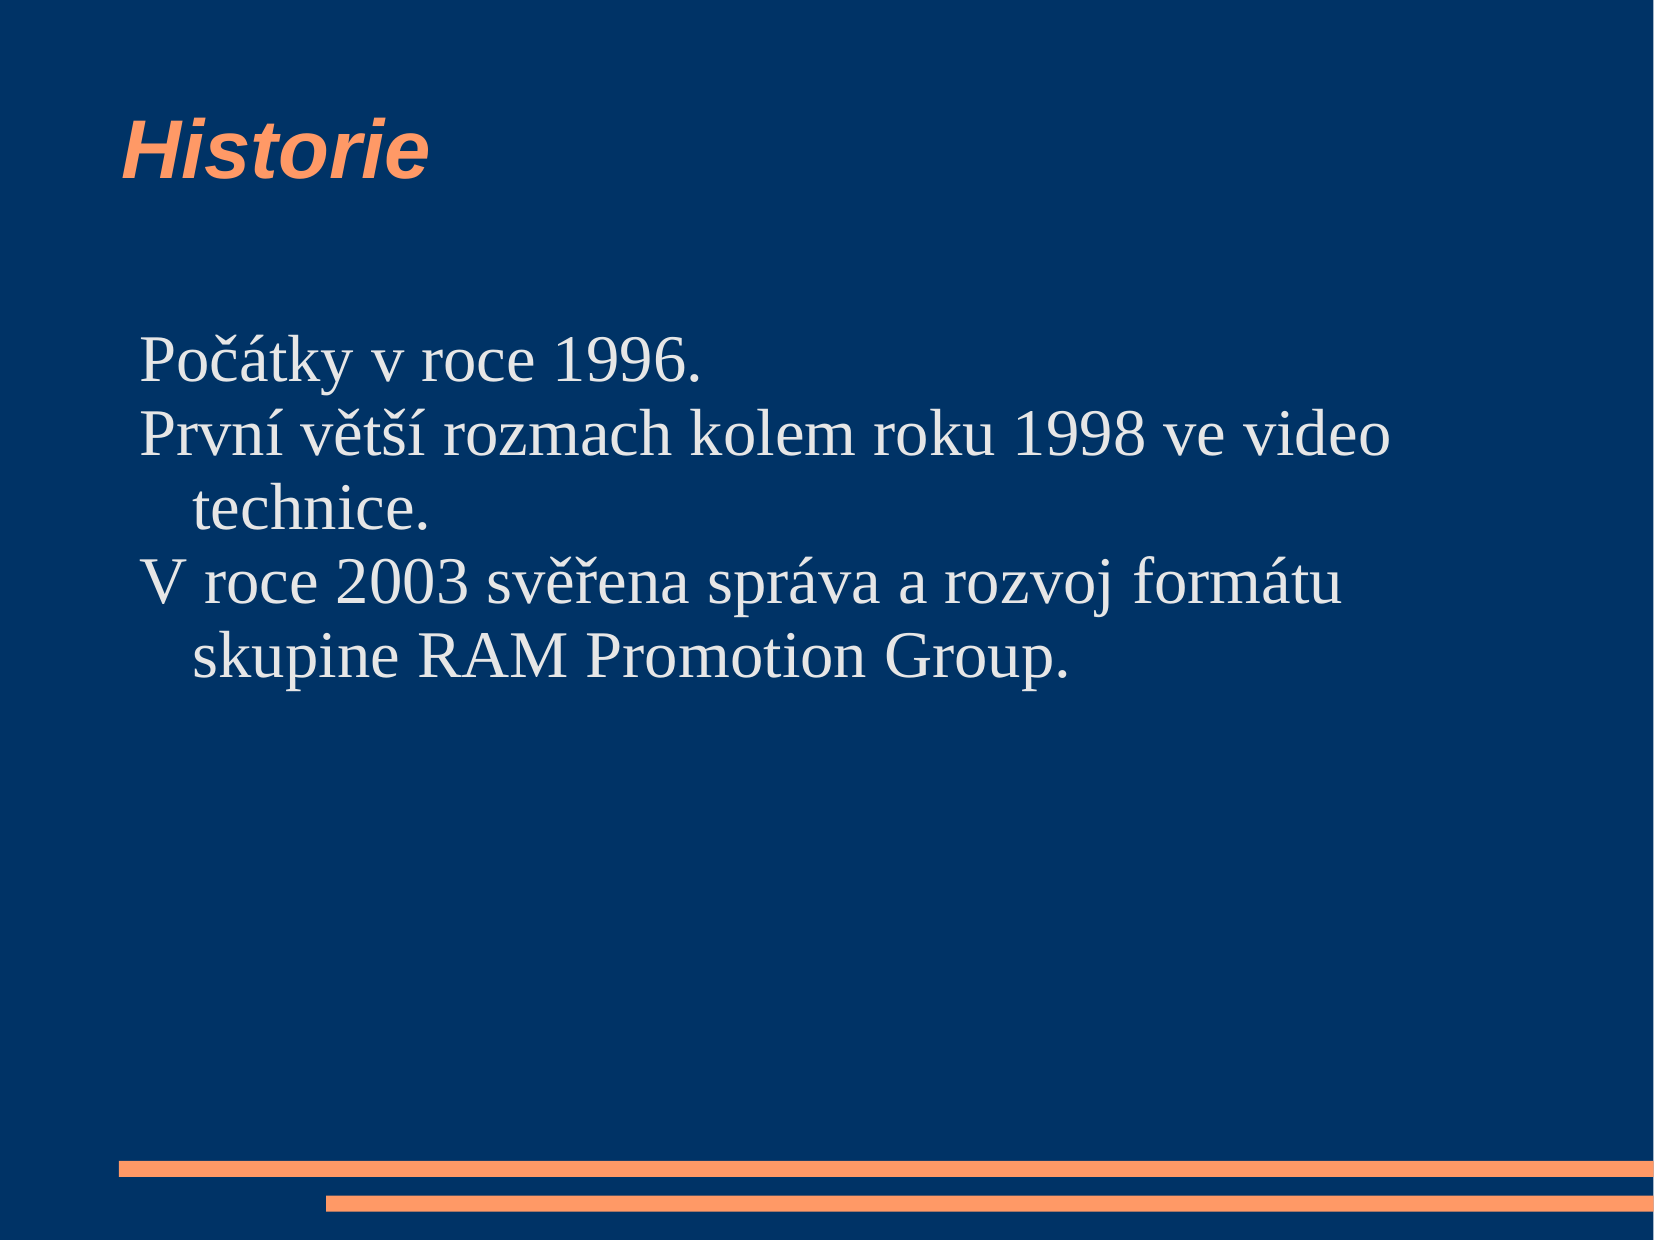

# Historie
Počátky v roce 1996.
První větší rozmach kolem roku 1998 ve video technice.
V roce 2003 svěřena správa a rozvoj formátu skupine RAM Promotion Group.